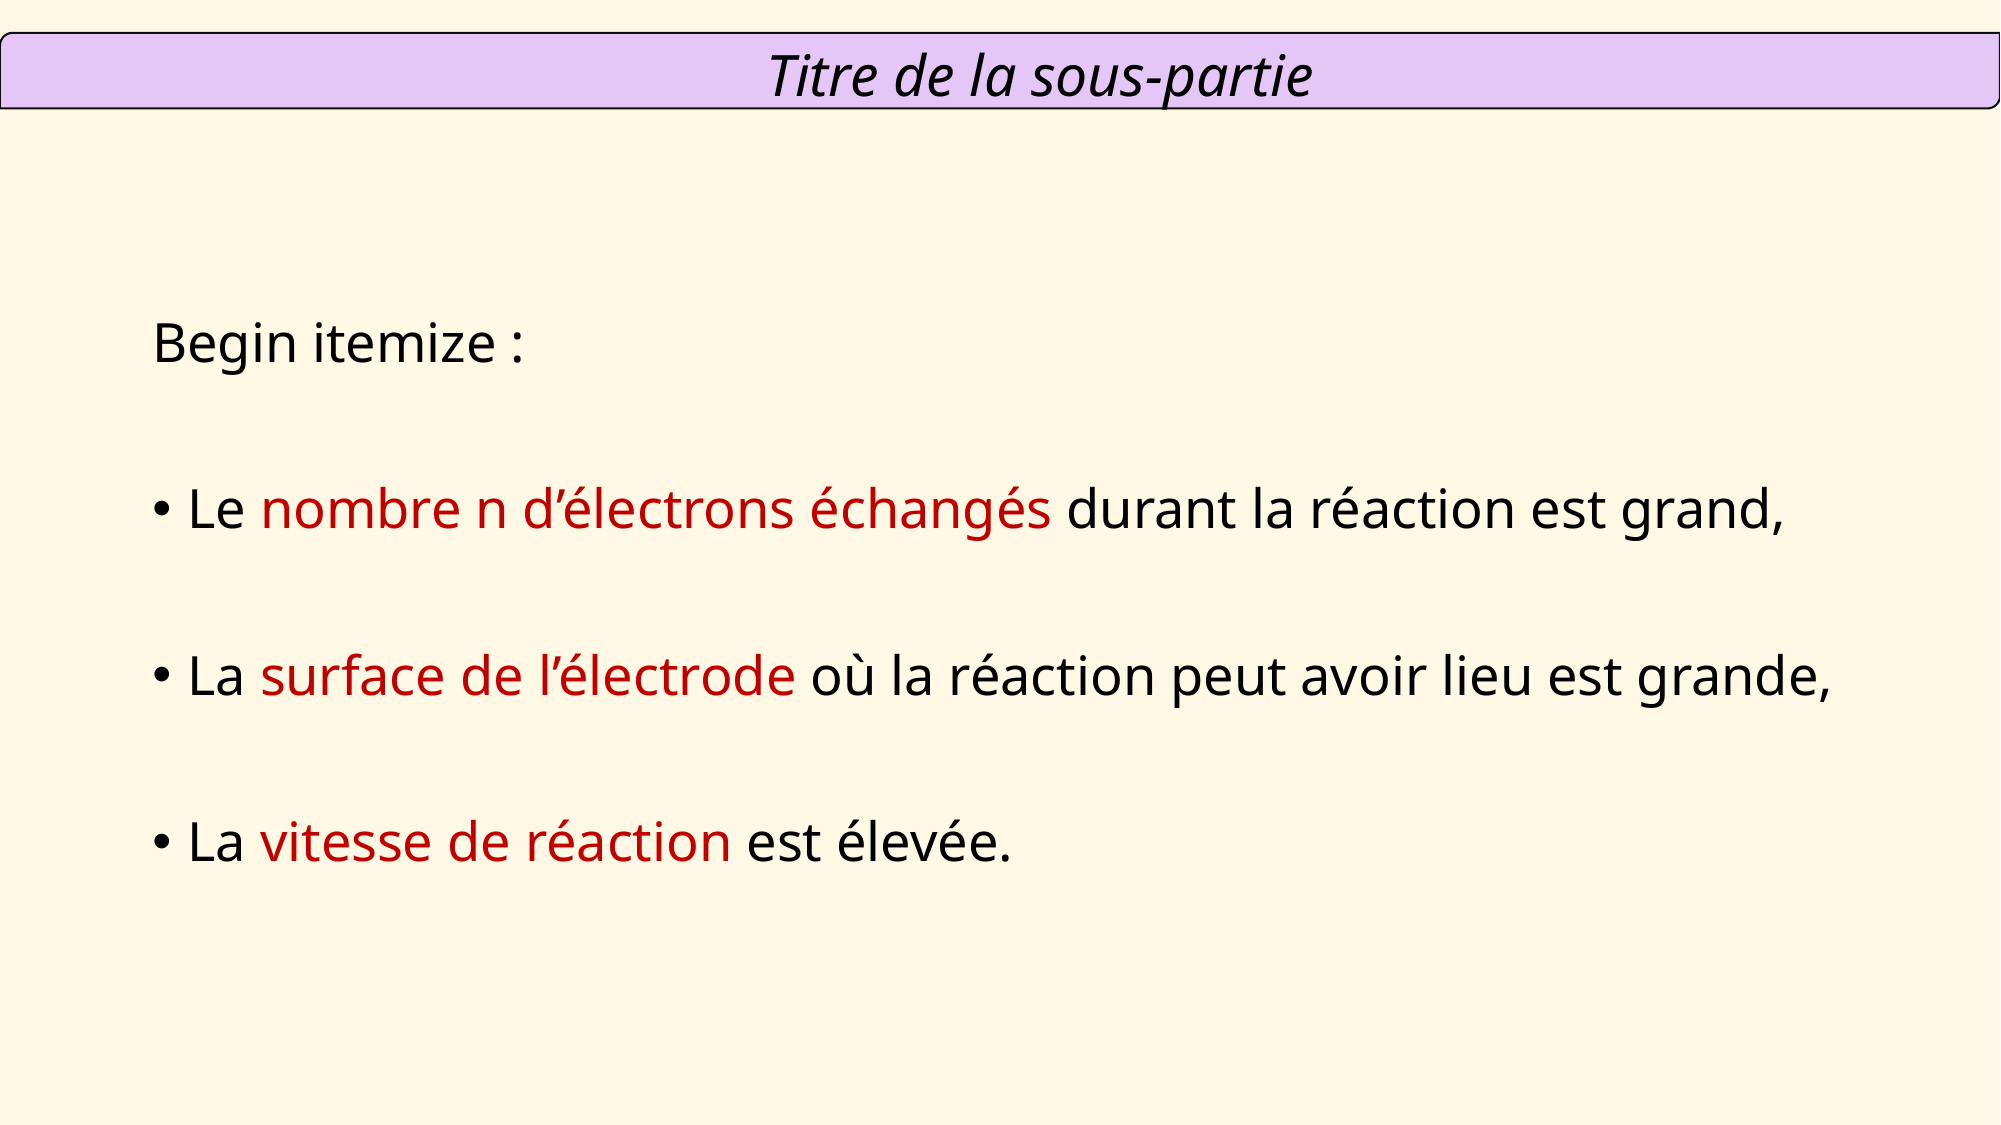

Titre de la sous-partie
# Begin itemize :
Le nombre n d’électrons échangés durant la réaction est grand,
La surface de l’électrode où la réaction peut avoir lieu est grande,
La vitesse de réaction est élevée.